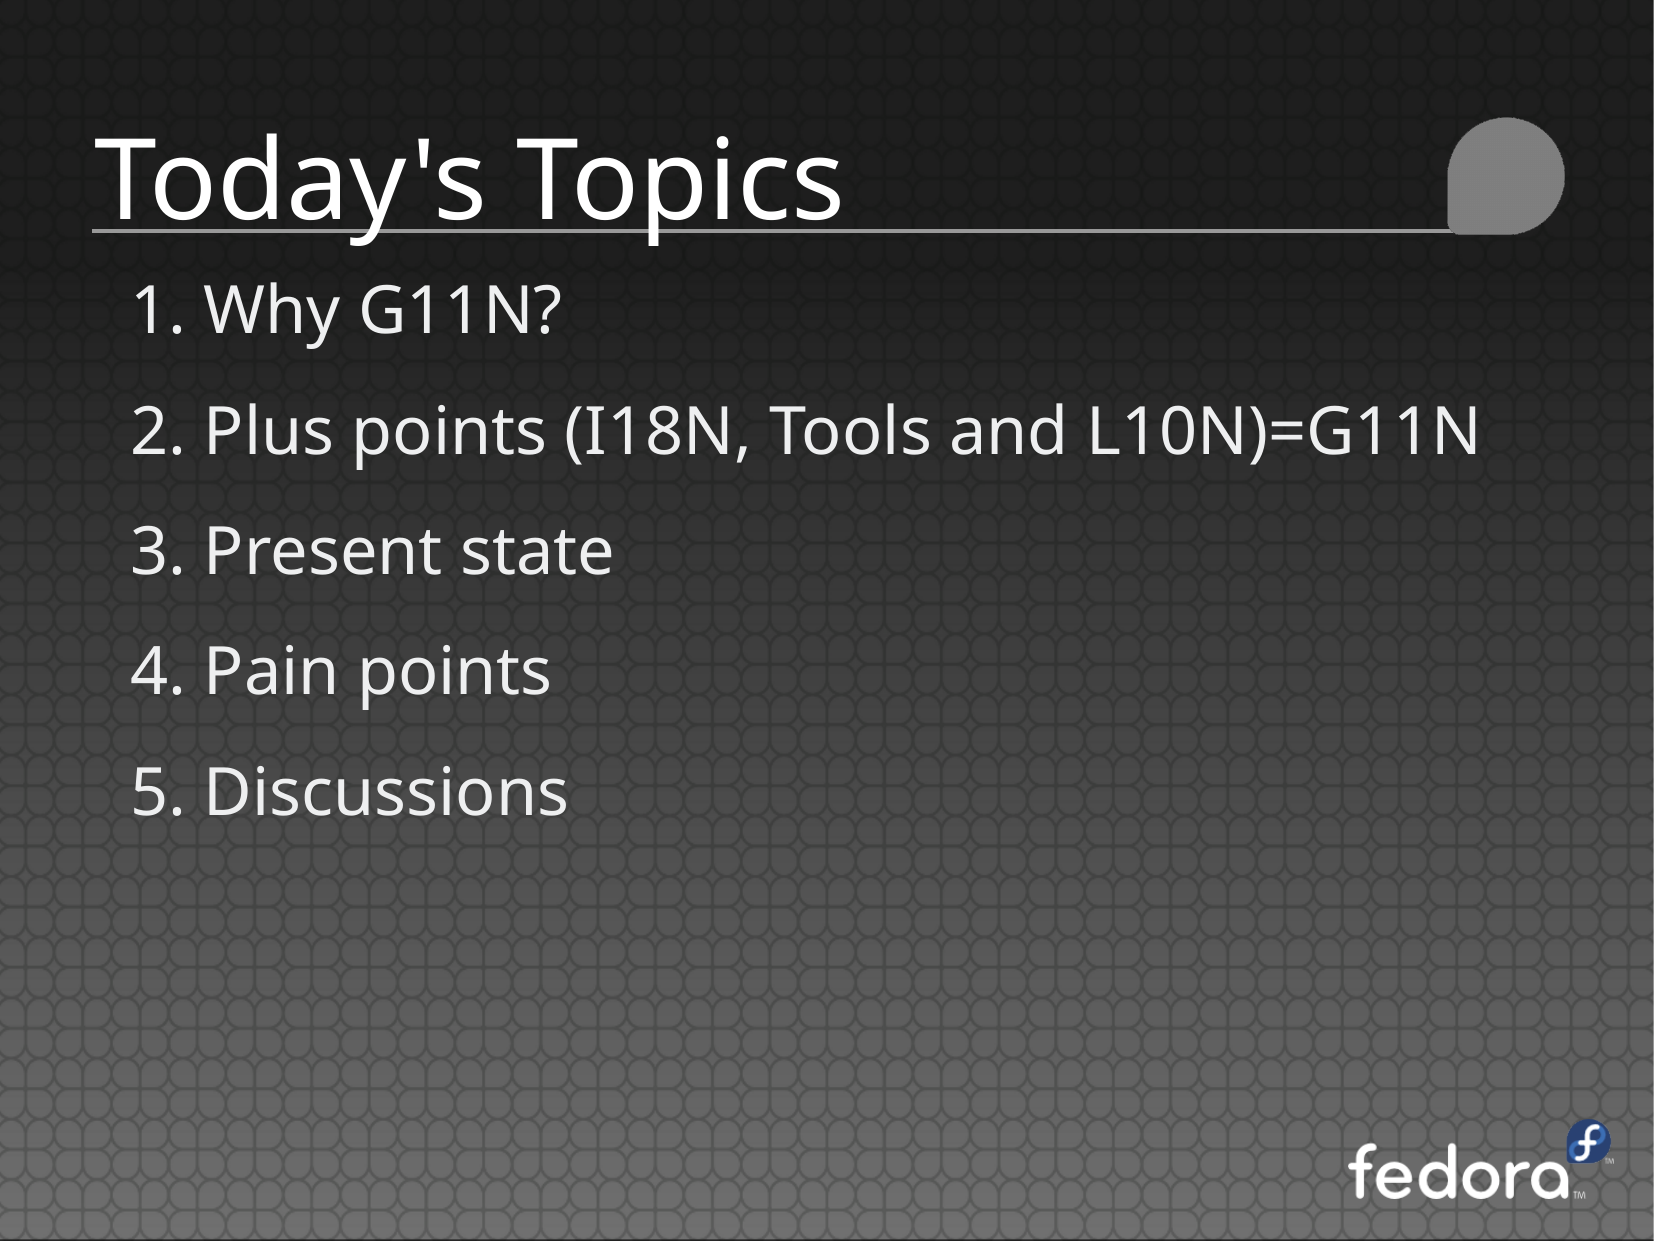

# Today's Topics
 Why G11N?
 Plus points (I18N, Tools and L10N)=G11N
 Present state
 Pain points
 Discussions